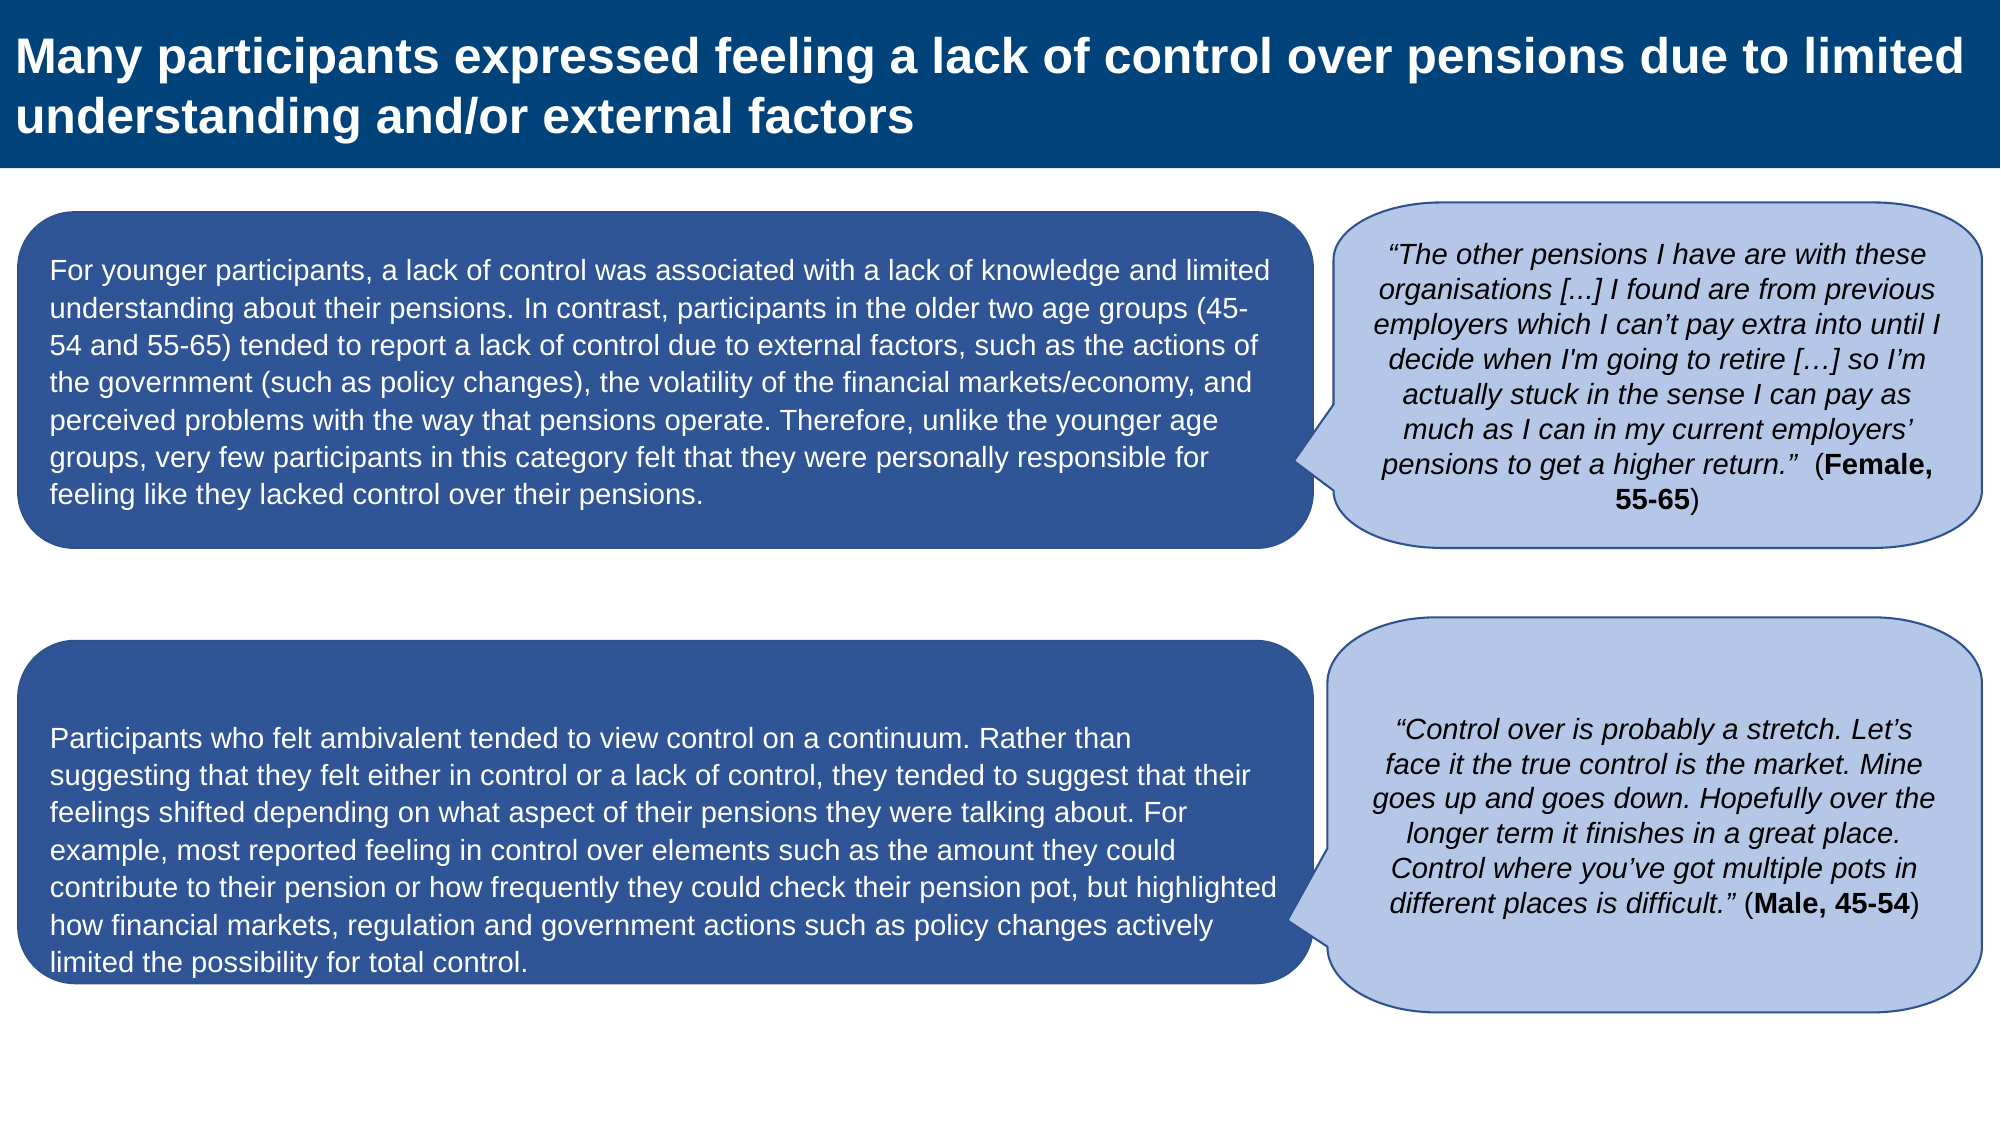

# Many participants expressed feeling a lack of control over pensions due to limited understanding and/or external factors
“The other pensions I have are with these organisations [...] I found are from previous employers which I can’t pay extra into until I decide when I'm going to retire […] so I’m actually stuck in the sense I can pay as much as I can in my current employers’ pensions to get a higher return.” (Female, 55-65)
For younger participants, a lack of control was associated with a lack of knowledge and limited understanding about their pensions. In contrast, participants in the older two age groups (45-54 and 55-65) tended to report a lack of control due to external factors, such as the actions of the government (such as policy changes), the volatility of the financial markets/economy, and perceived problems with the way that pensions operate. Therefore, unlike the younger age groups, very few participants in this category felt that they were personally responsible for feeling like they lacked control over their pensions.
“Control over is probably a stretch. Let’s face it the true control is the market. Mine goes up and goes down. Hopefully over the longer term it finishes in a great place. Control where you’ve got multiple pots in different places is difficult.” (Male, 45-54)
Participants who felt ambivalent tended to view control on a continuum. Rather than suggesting that they felt either in control or a lack of control, they tended to suggest that their feelings shifted depending on what aspect of their pensions they were talking about. For example, most reported feeling in control over elements such as the amount they could contribute to their pension or how frequently they could check their pension pot, but highlighted how financial markets, regulation and government actions such as policy changes actively limited the possibility for total control.